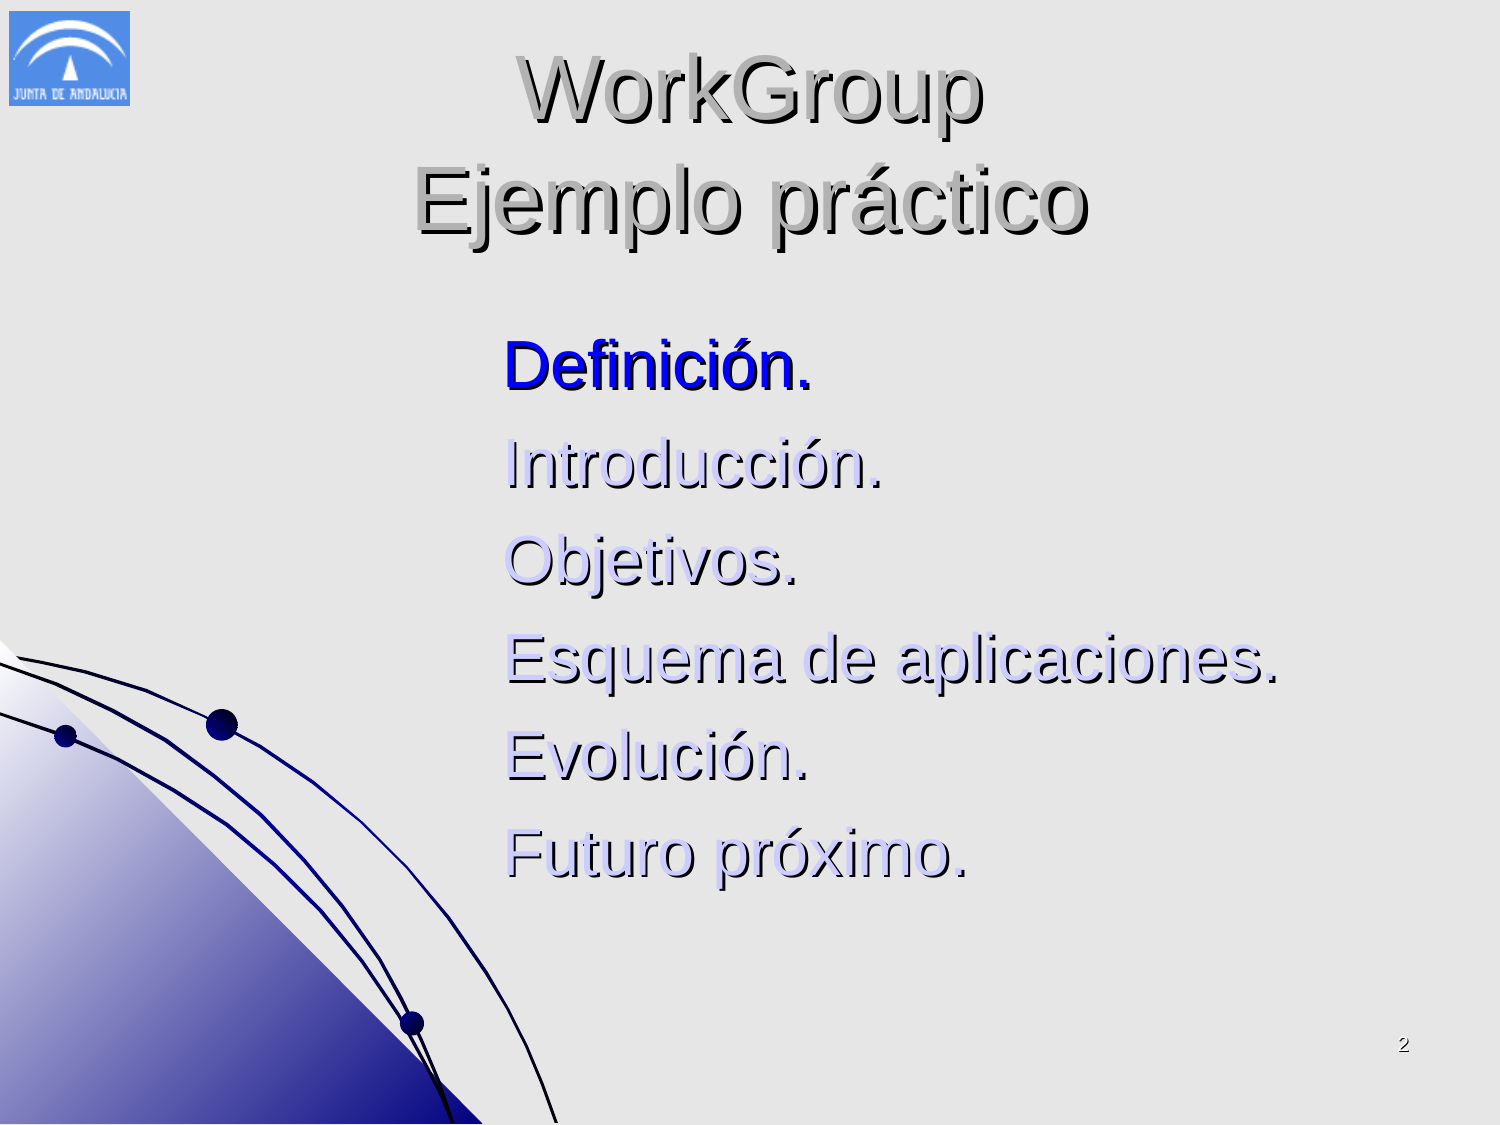

# WorkGroup Ejemplo práctico
Definición.
Introducción.
Objetivos.
Esquema de aplicaciones.
Evolución.
Futuro próximo.
2